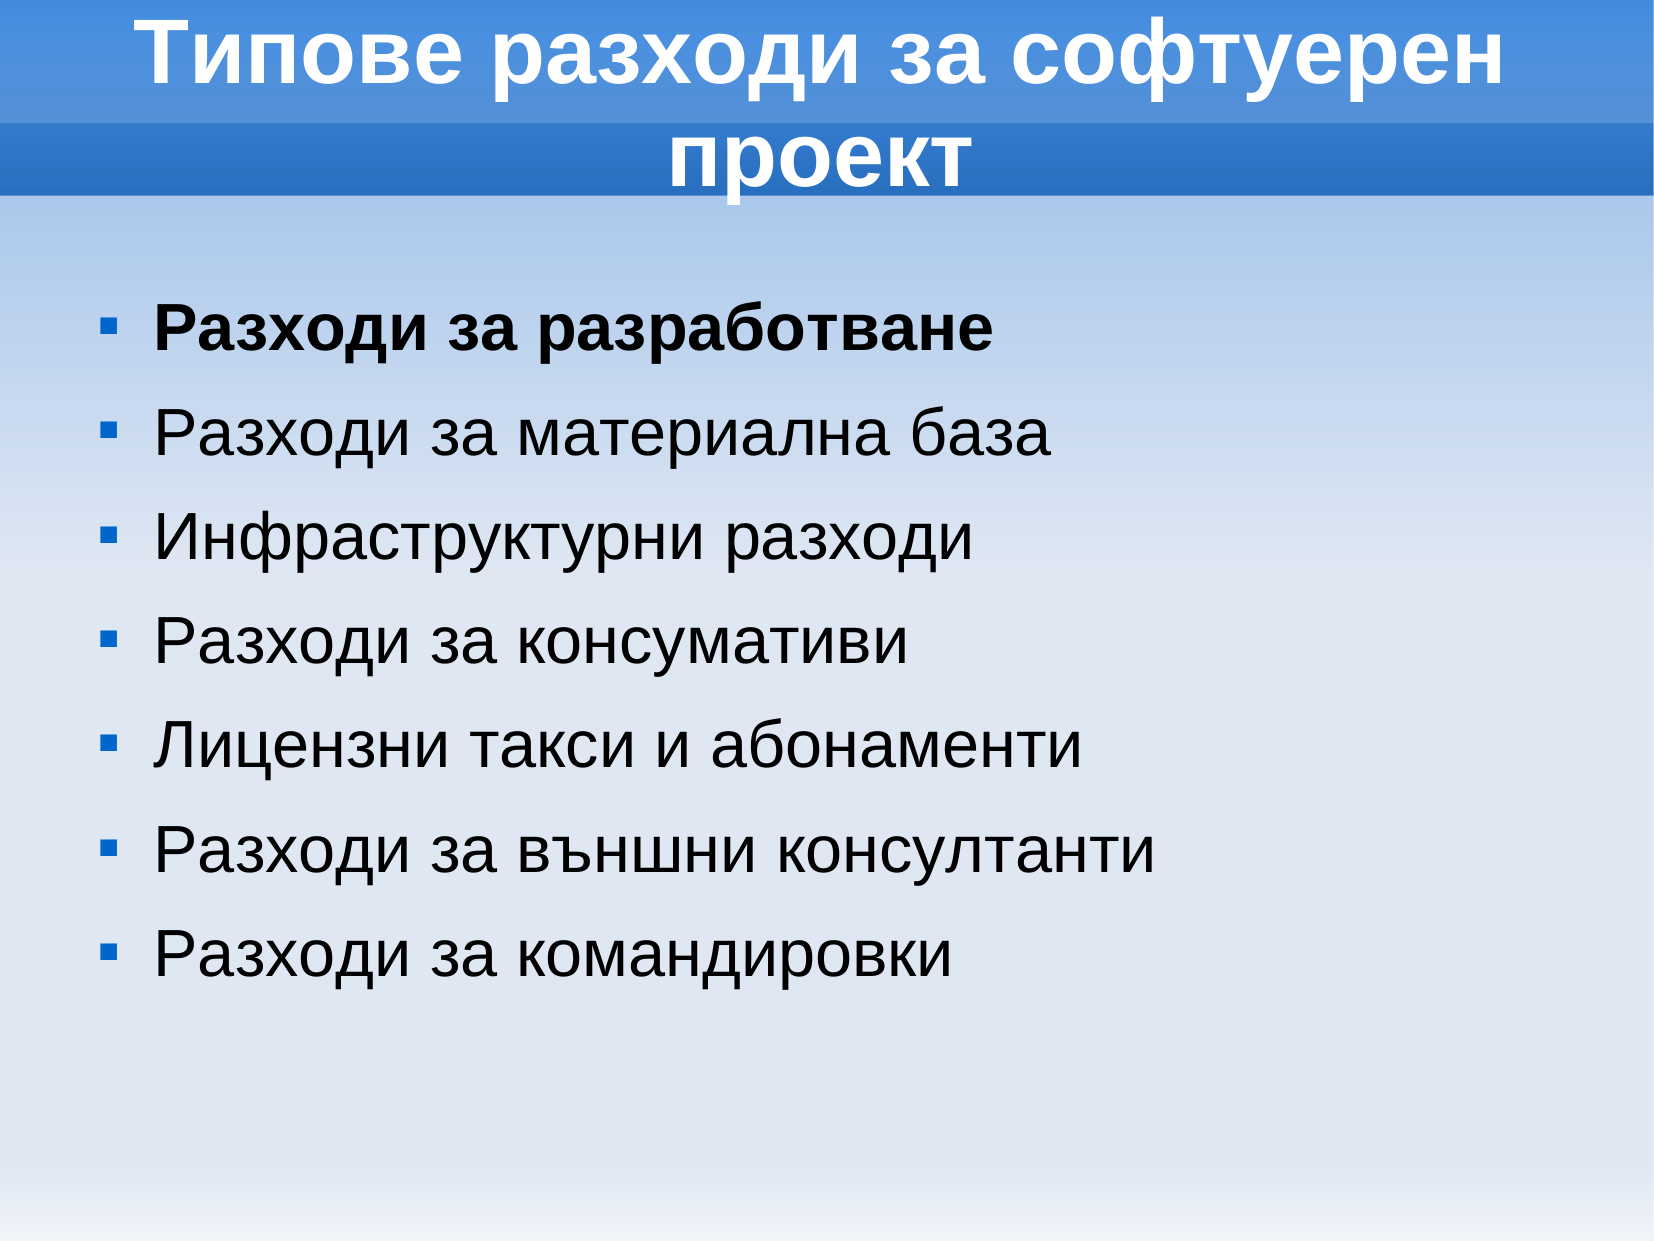

# Типове разходи за софтуерен проект
Разходи за разработване
Разходи за материална база
Инфраструктурни разходи
Разходи за консумативи
Лицензни такси и абонаменти
Разходи за външни консултанти
Разходи за командировки